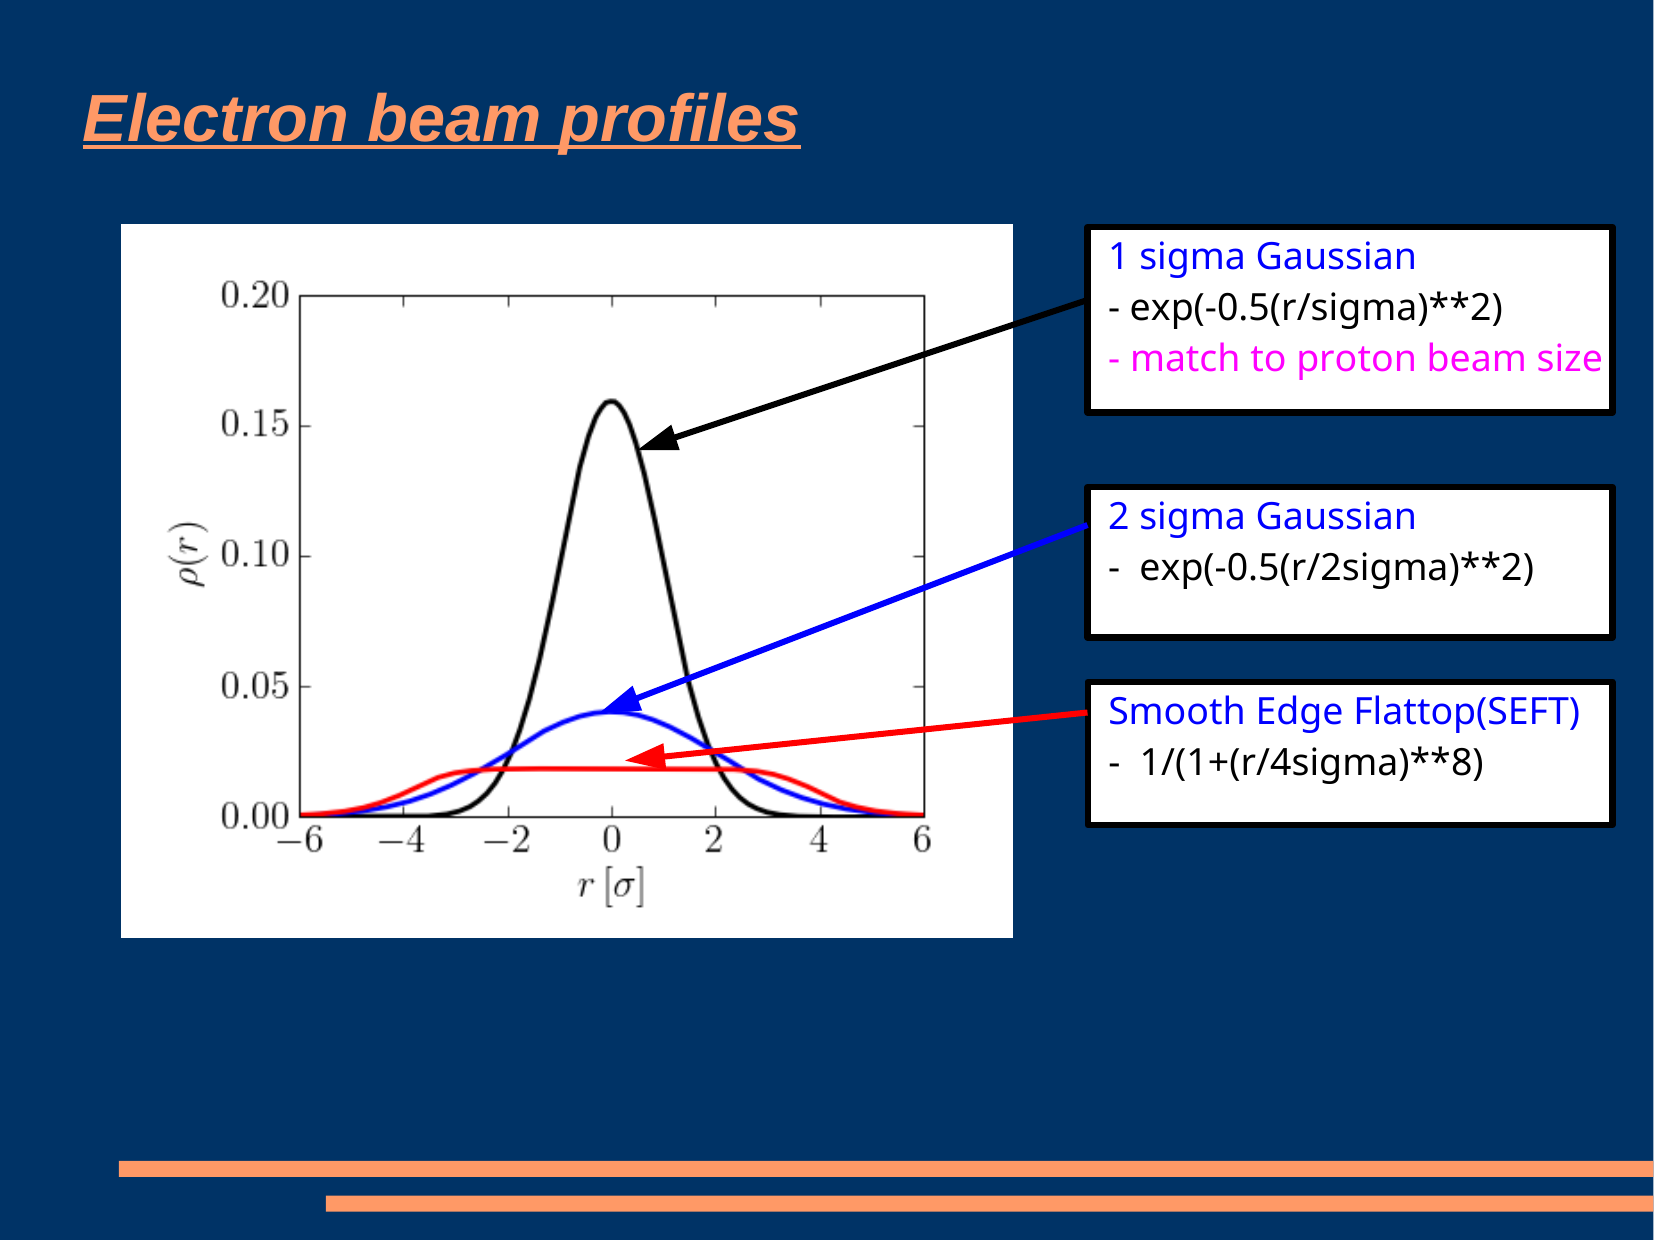

# Electron beam profiles
1 sigma Gaussian
- exp(-0.5(r/sigma)**2)
- match to proton beam size
2 sigma Gaussian
- exp(-0.5(r/2sigma)**2)
Smooth Edge Flattop(SEFT)
- 1/(1+(r/4sigma)**8)